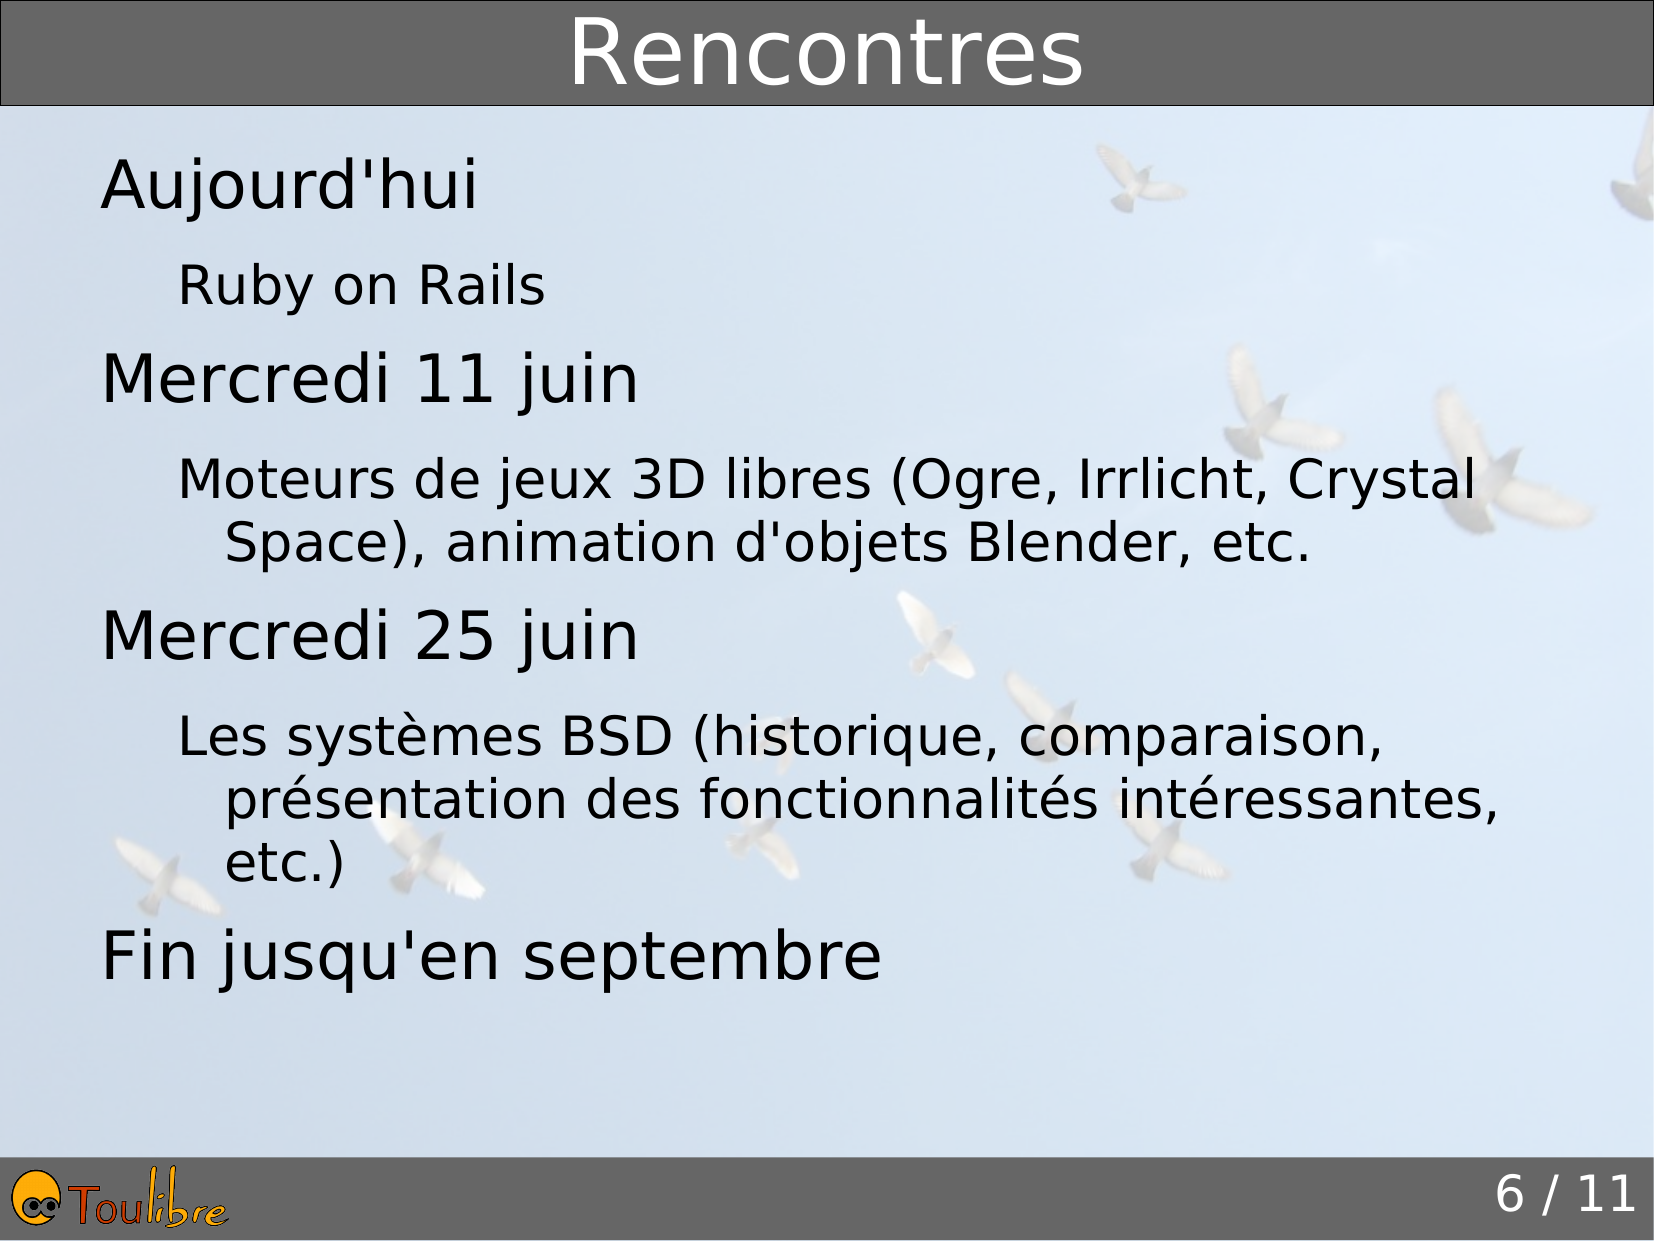

# Rencontres
Aujourd'hui
Ruby on Rails
Mercredi 11 juin
Moteurs de jeux 3D libres (Ogre, Irrlicht, Crystal Space), animation d'objets Blender, etc.
Mercredi 25 juin
Les systèmes BSD (historique, comparaison, présentation des fonctionnalités intéressantes, etc.)
Fin jusqu'en septembre